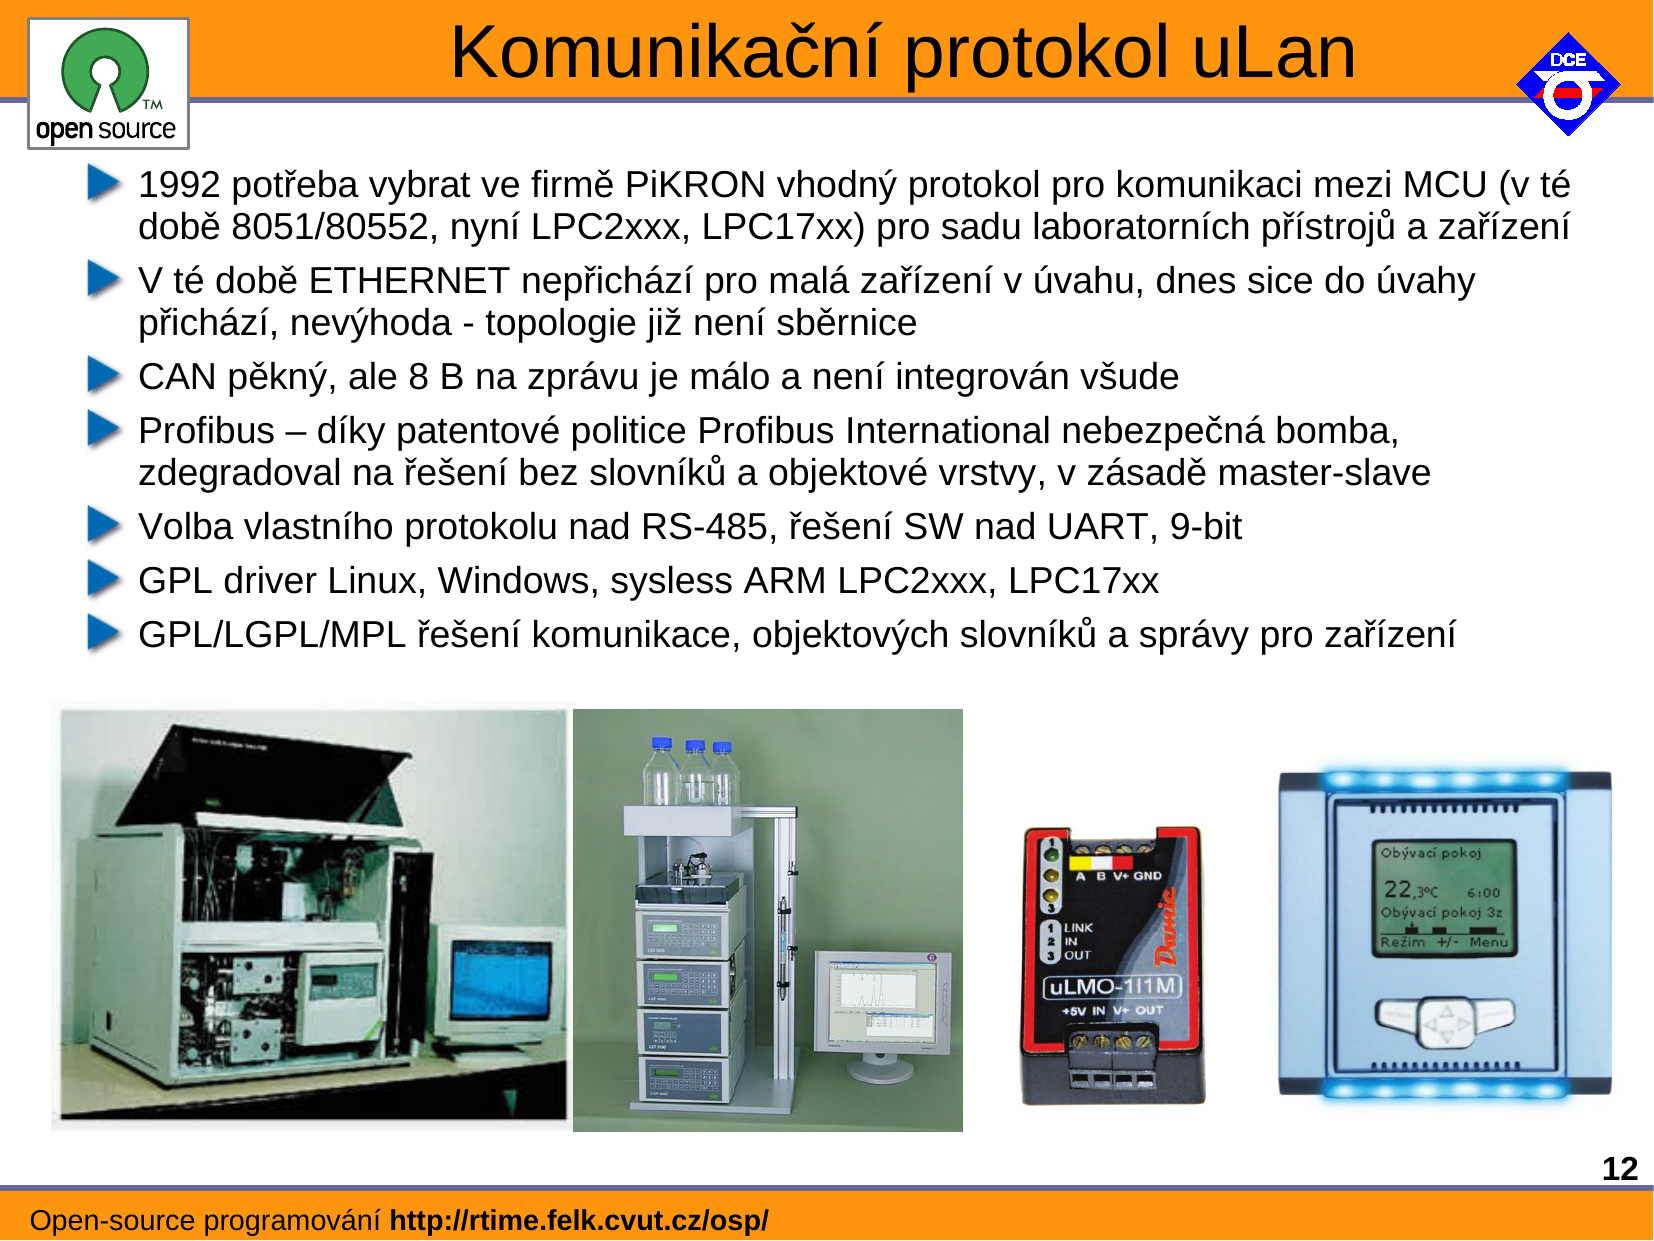

# Komunikační protokol uLan
1992 potřeba vybrat ve firmě PiKRON vhodný protokol pro komunikaci mezi MCU (v té době 8051/80552, nyní LPC2xxx, LPC17xx) pro sadu laboratorních přístrojů a zařízení
V té době ETHERNET nepřichází pro malá zařízení v úvahu, dnes sice do úvahy přichází, nevýhoda - topologie již není sběrnice
CAN pěkný, ale 8 B na zprávu je málo a není integrován všude
Profibus – díky patentové politice Profibus International nebezpečná bomba, zdegradoval na řešení bez slovníků a objektové vrstvy, v zásadě master-slave
Volba vlastního protokolu nad RS-485, řešení SW nad UART, 9-bit
GPL driver Linux, Windows, sysless ARM LPC2xxx, LPC17xx
GPL/LGPL/MPL řešení komunikace, objektových slovníků a správy pro zařízení